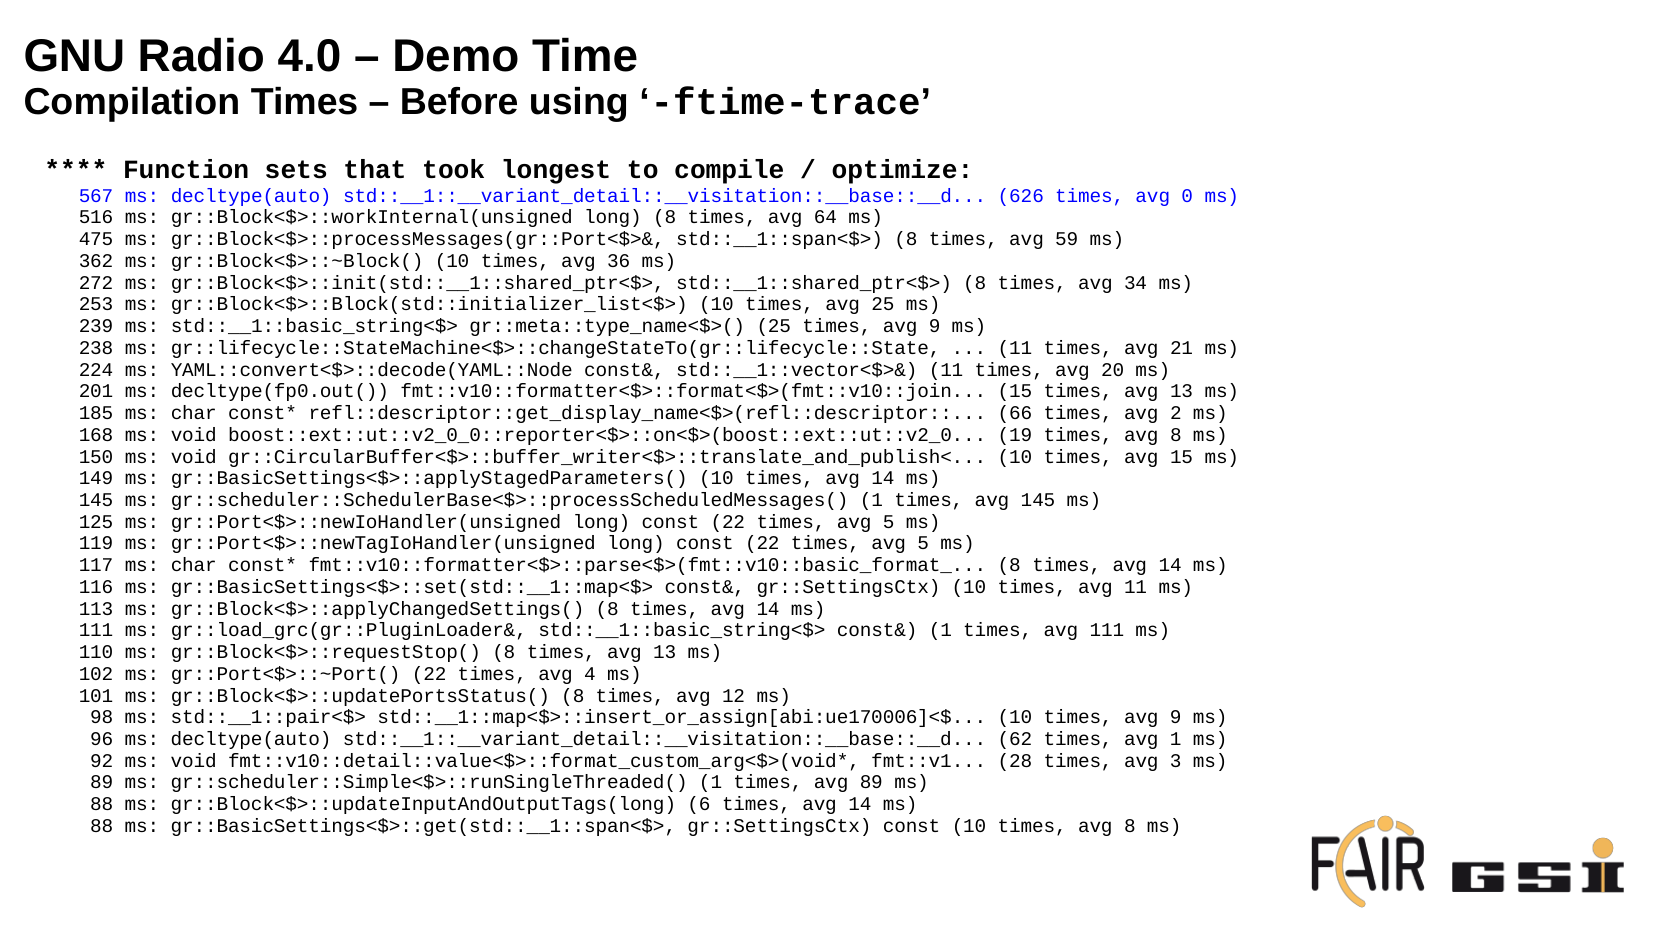

# GNU Radio 4.0 – Demo Time Compilation Times – Before using ‘-ftime-trace’
**** Function sets that took longest to compile / optimize:
 567 ms: decltype(auto) std::__1::__variant_detail::__visitation::__base::__d... (626 times, avg 0 ms)
 516 ms: gr::Block<$>::workInternal(unsigned long) (8 times, avg 64 ms)
 475 ms: gr::Block<$>::processMessages(gr::Port<$>&, std::__1::span<$>) (8 times, avg 59 ms)
 362 ms: gr::Block<$>::~Block() (10 times, avg 36 ms)
 272 ms: gr::Block<$>::init(std::__1::shared_ptr<$>, std::__1::shared_ptr<$>) (8 times, avg 34 ms)
 253 ms: gr::Block<$>::Block(std::initializer_list<$>) (10 times, avg 25 ms)
 239 ms: std::__1::basic_string<$> gr::meta::type_name<$>() (25 times, avg 9 ms)
 238 ms: gr::lifecycle::StateMachine<$>::changeStateTo(gr::lifecycle::State, ... (11 times, avg 21 ms)
 224 ms: YAML::convert<$>::decode(YAML::Node const&, std::__1::vector<$>&) (11 times, avg 20 ms)
 201 ms: decltype(fp0.out()) fmt::v10::formatter<$>::format<$>(fmt::v10::join... (15 times, avg 13 ms)
 185 ms: char const* refl::descriptor::get_display_name<$>(refl::descriptor::... (66 times, avg 2 ms)
 168 ms: void boost::ext::ut::v2_0_0::reporter<$>::on<$>(boost::ext::ut::v2_0... (19 times, avg 8 ms)
 150 ms: void gr::CircularBuffer<$>::buffer_writer<$>::translate_and_publish<... (10 times, avg 15 ms)
 149 ms: gr::BasicSettings<$>::applyStagedParameters() (10 times, avg 14 ms)
 145 ms: gr::scheduler::SchedulerBase<$>::processScheduledMessages() (1 times, avg 145 ms)
 125 ms: gr::Port<$>::newIoHandler(unsigned long) const (22 times, avg 5 ms)
 119 ms: gr::Port<$>::newTagIoHandler(unsigned long) const (22 times, avg 5 ms)
 117 ms: char const* fmt::v10::formatter<$>::parse<$>(fmt::v10::basic_format_... (8 times, avg 14 ms)
 116 ms: gr::BasicSettings<$>::set(std::__1::map<$> const&, gr::SettingsCtx) (10 times, avg 11 ms)
 113 ms: gr::Block<$>::applyChangedSettings() (8 times, avg 14 ms)
 111 ms: gr::load_grc(gr::PluginLoader&, std::__1::basic_string<$> const&) (1 times, avg 111 ms)
 110 ms: gr::Block<$>::requestStop() (8 times, avg 13 ms)
 102 ms: gr::Port<$>::~Port() (22 times, avg 4 ms)
 101 ms: gr::Block<$>::updatePortsStatus() (8 times, avg 12 ms)
 98 ms: std::__1::pair<$> std::__1::map<$>::insert_or_assign[abi:ue170006]<$... (10 times, avg 9 ms)
 96 ms: decltype(auto) std::__1::__variant_detail::__visitation::__base::__d... (62 times, avg 1 ms)
 92 ms: void fmt::v10::detail::value<$>::format_custom_arg<$>(void*, fmt::v1... (28 times, avg 3 ms)
 89 ms: gr::scheduler::Simple<$>::runSingleThreaded() (1 times, avg 89 ms)
 88 ms: gr::Block<$>::updateInputAndOutputTags(long) (6 times, avg 14 ms)
 88 ms: gr::BasicSettings<$>::get(std::__1::span<$>, gr::SettingsCtx) const (10 times, avg 8 ms)